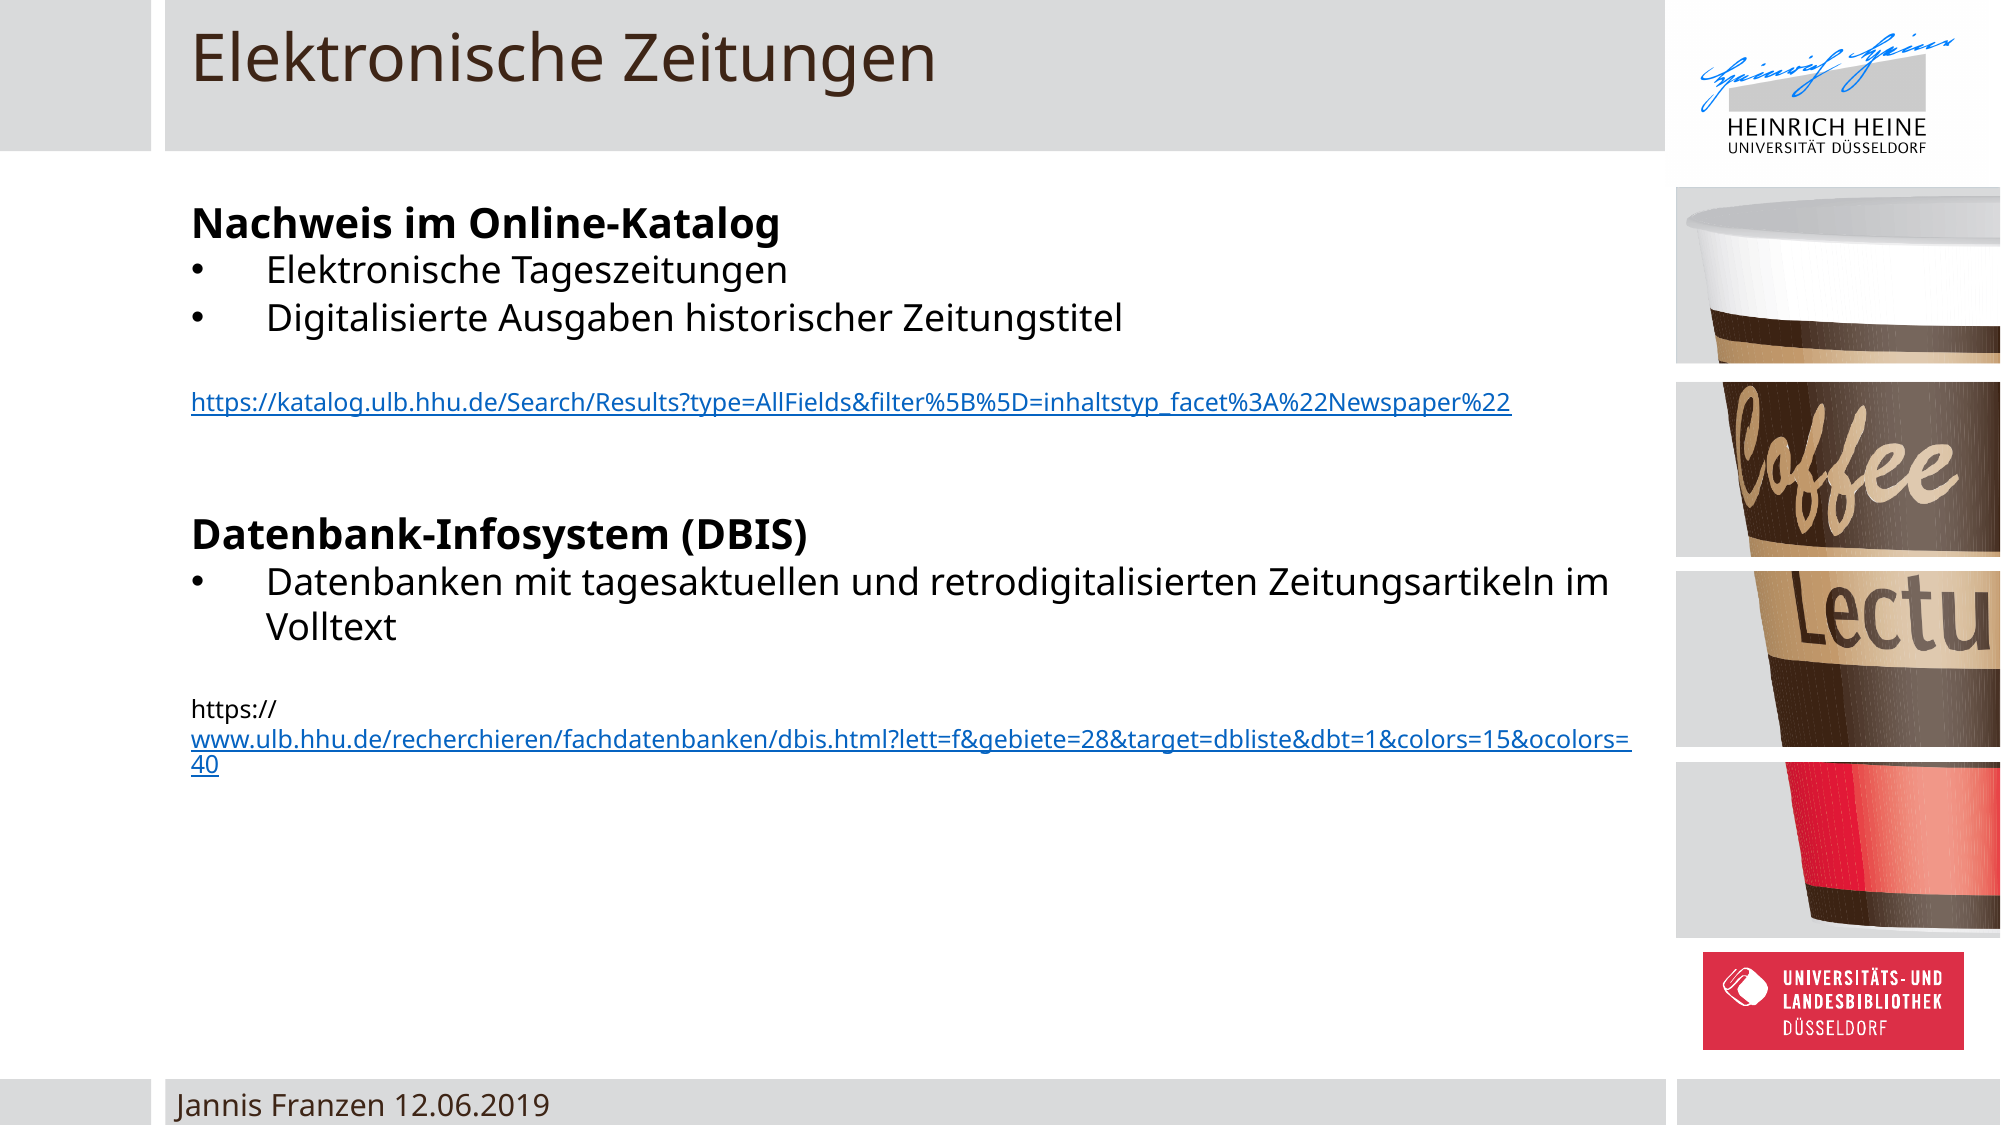

Elektronische Zeitungen
Nachweis im Online-Katalog
Elektronische Tageszeitungen
Digitalisierte Ausgaben historischer Zeitungstitel
https://katalog.ulb.hhu.de/Search/Results?type=AllFields&filter%5B%5D=inhaltstyp_facet%3A%22Newspaper%22
Datenbank-Infosystem (DBIS)
Datenbanken mit tagesaktuellen und retrodigitalisierten Zeitungsartikeln im Volltext
https://www.ulb.hhu.de/recherchieren/fachdatenbanken/dbis.html?lett=f&gebiete=28&target=dbliste&dbt=1&colors=15&ocolors=40
Jannis Franzen 12.06.2019